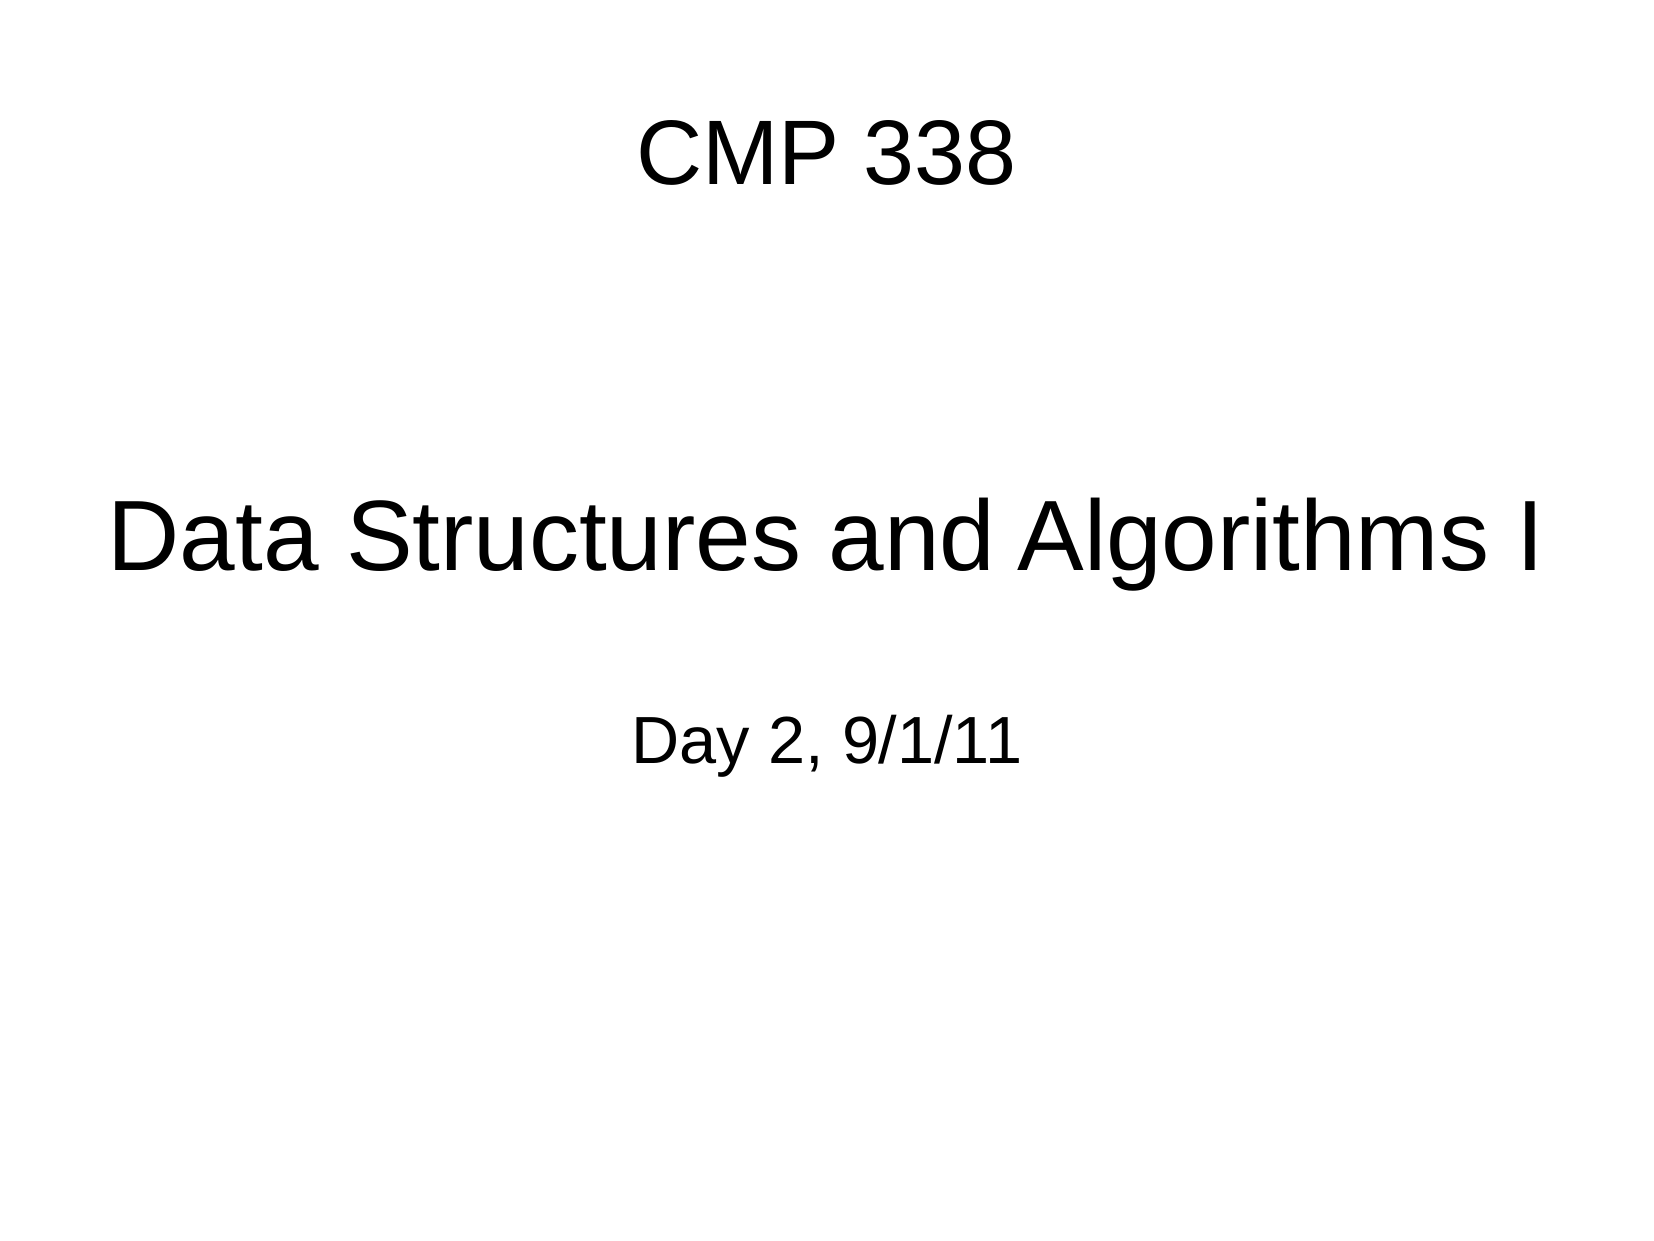

# CMP 338
Data Structures and Algorithms I
Day 2, 9/1/11